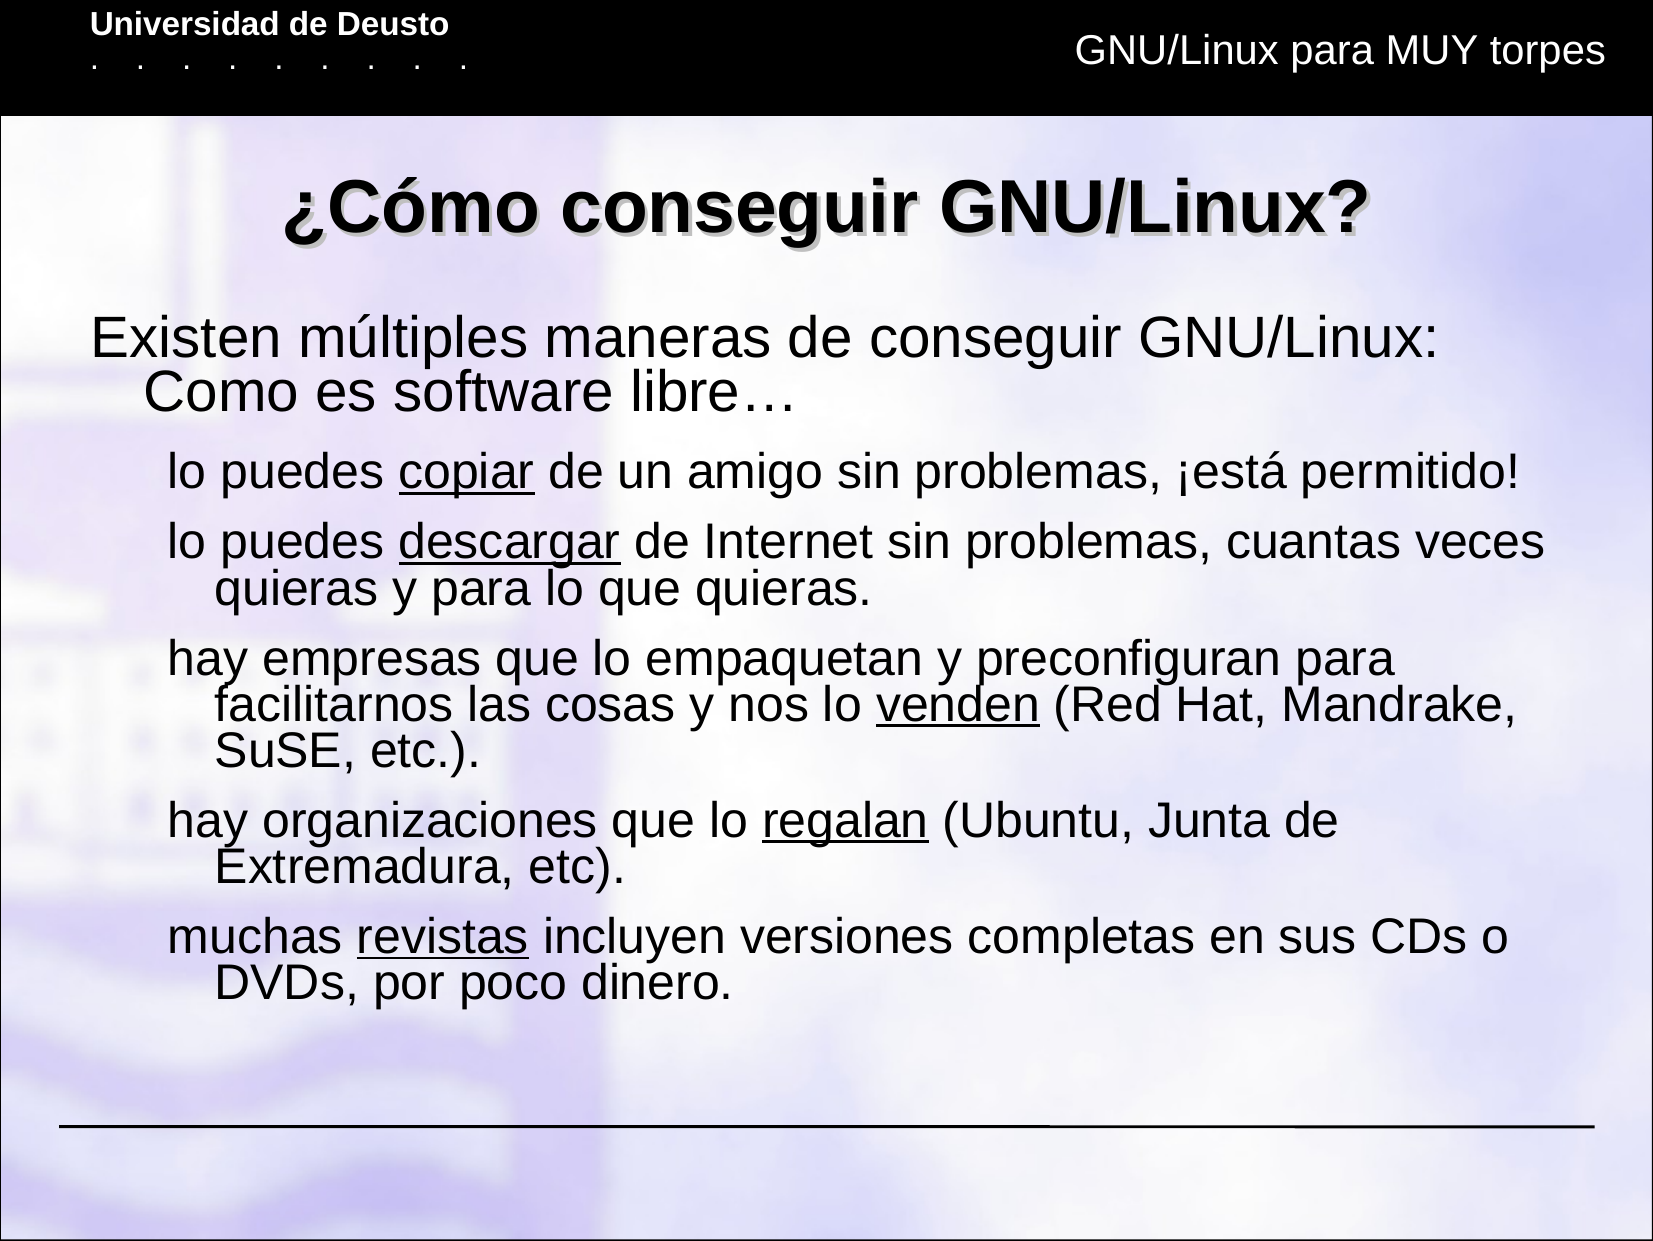

# ¿Cómo conseguir GNU/Linux?
Existen múltiples maneras de conseguir GNU/Linux: Como es software libre…
lo puedes copiar de un amigo sin problemas, ¡está permitido!
lo puedes descargar de Internet sin problemas, cuantas veces quieras y para lo que quieras.
hay empresas que lo empaquetan y preconfiguran para facilitarnos las cosas y nos lo venden (Red Hat, Mandrake, SuSE, etc.).
hay organizaciones que lo regalan (Ubuntu, Junta de Extremadura, etc).
muchas revistas incluyen versiones completas en sus CDs o DVDs, por poco dinero.